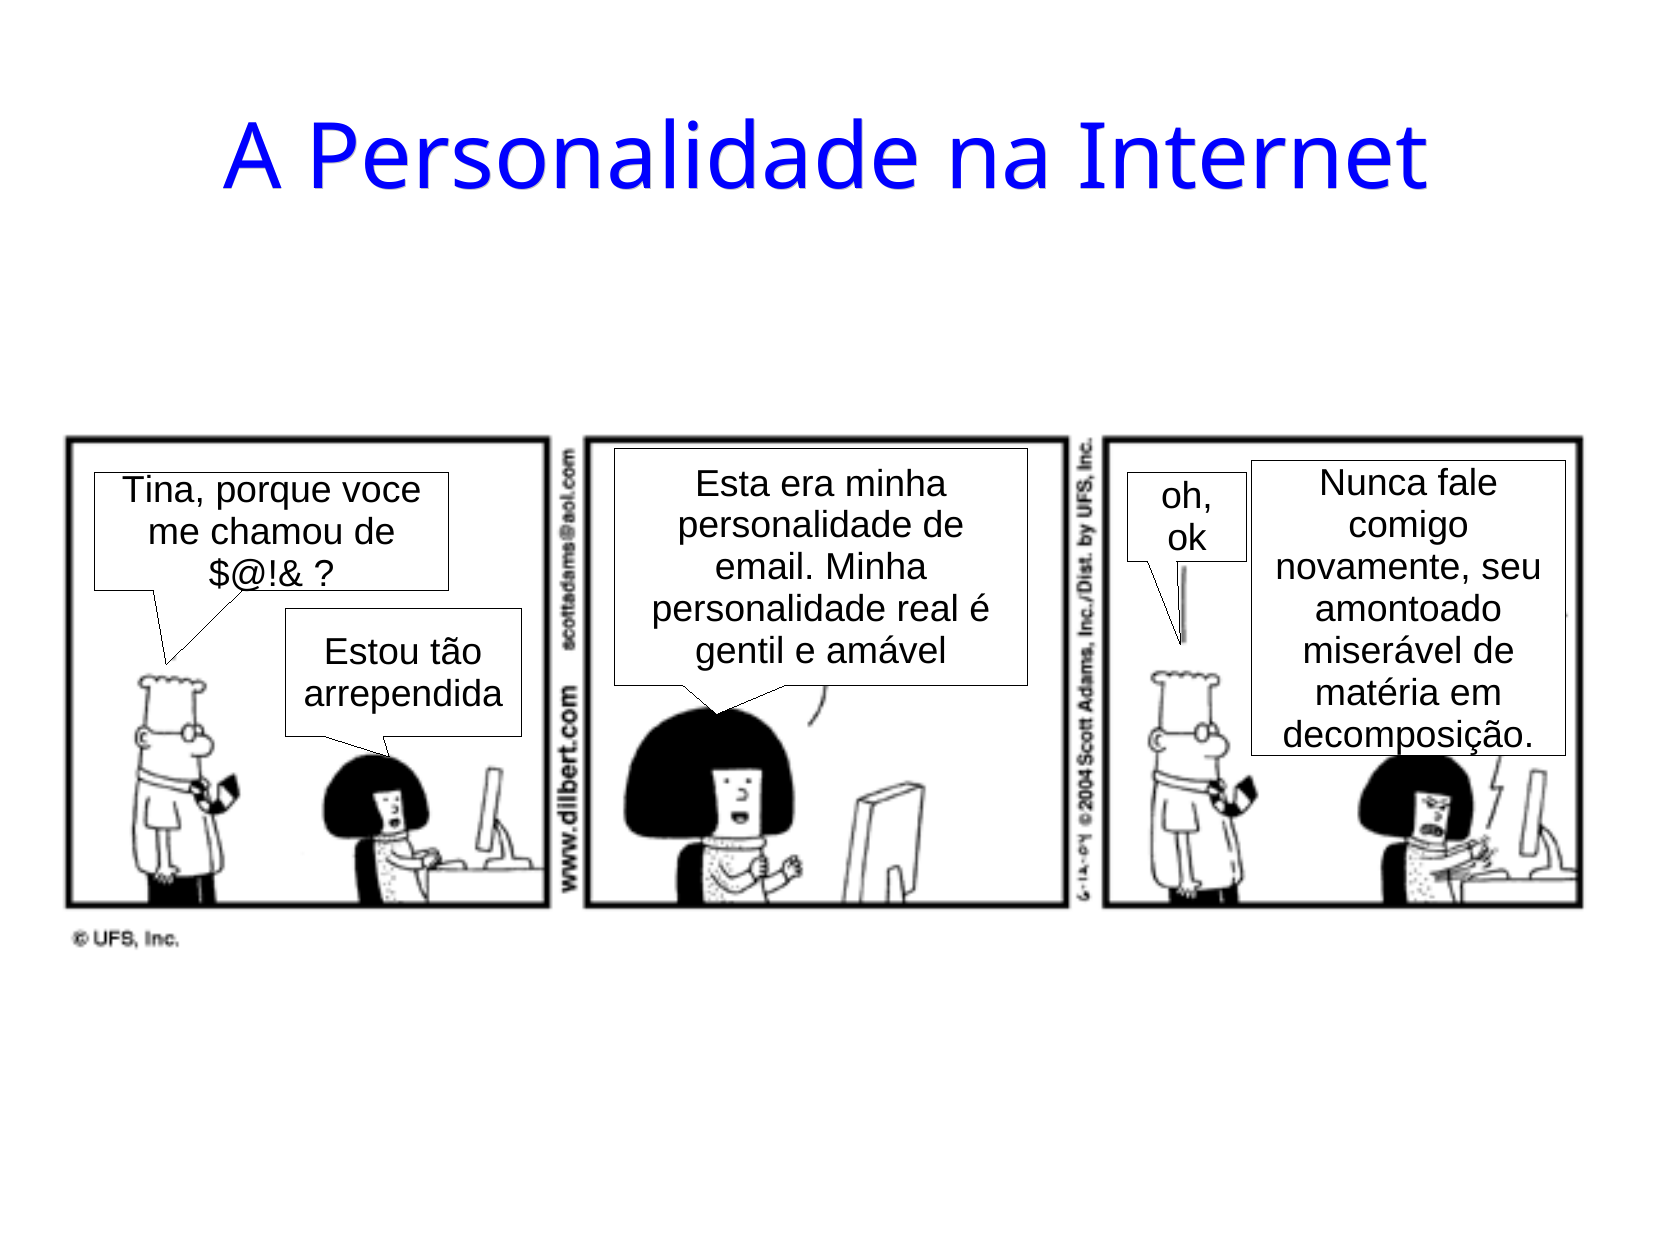

# A Personalidade na Internet
Esta era minha personalidade de email. Minha personalidade real é gentil e amável
Nunca fale comigo novamente, seu amontoado miserável de matéria em decomposição.
Tina, porque voce me chamou de $@!& ?
oh, ok
Estou tão arrependida
9